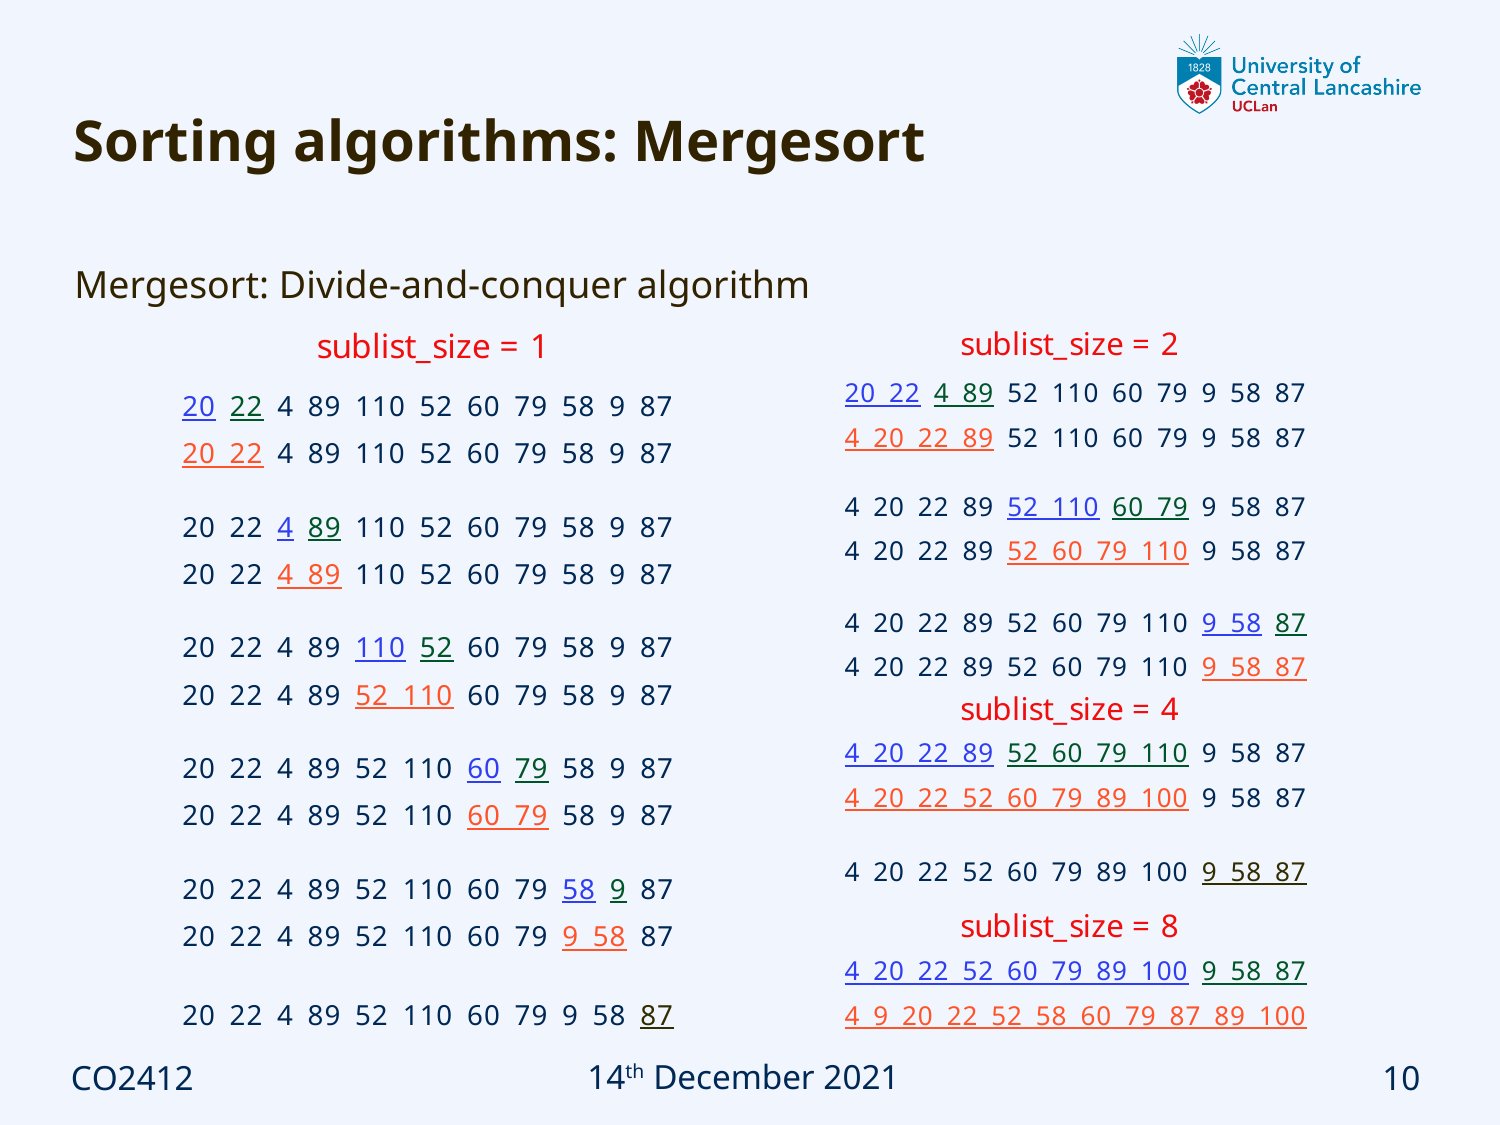

# Sorting algorithms: Mergesort
Mergesort: Divide-and-conquer algorithm